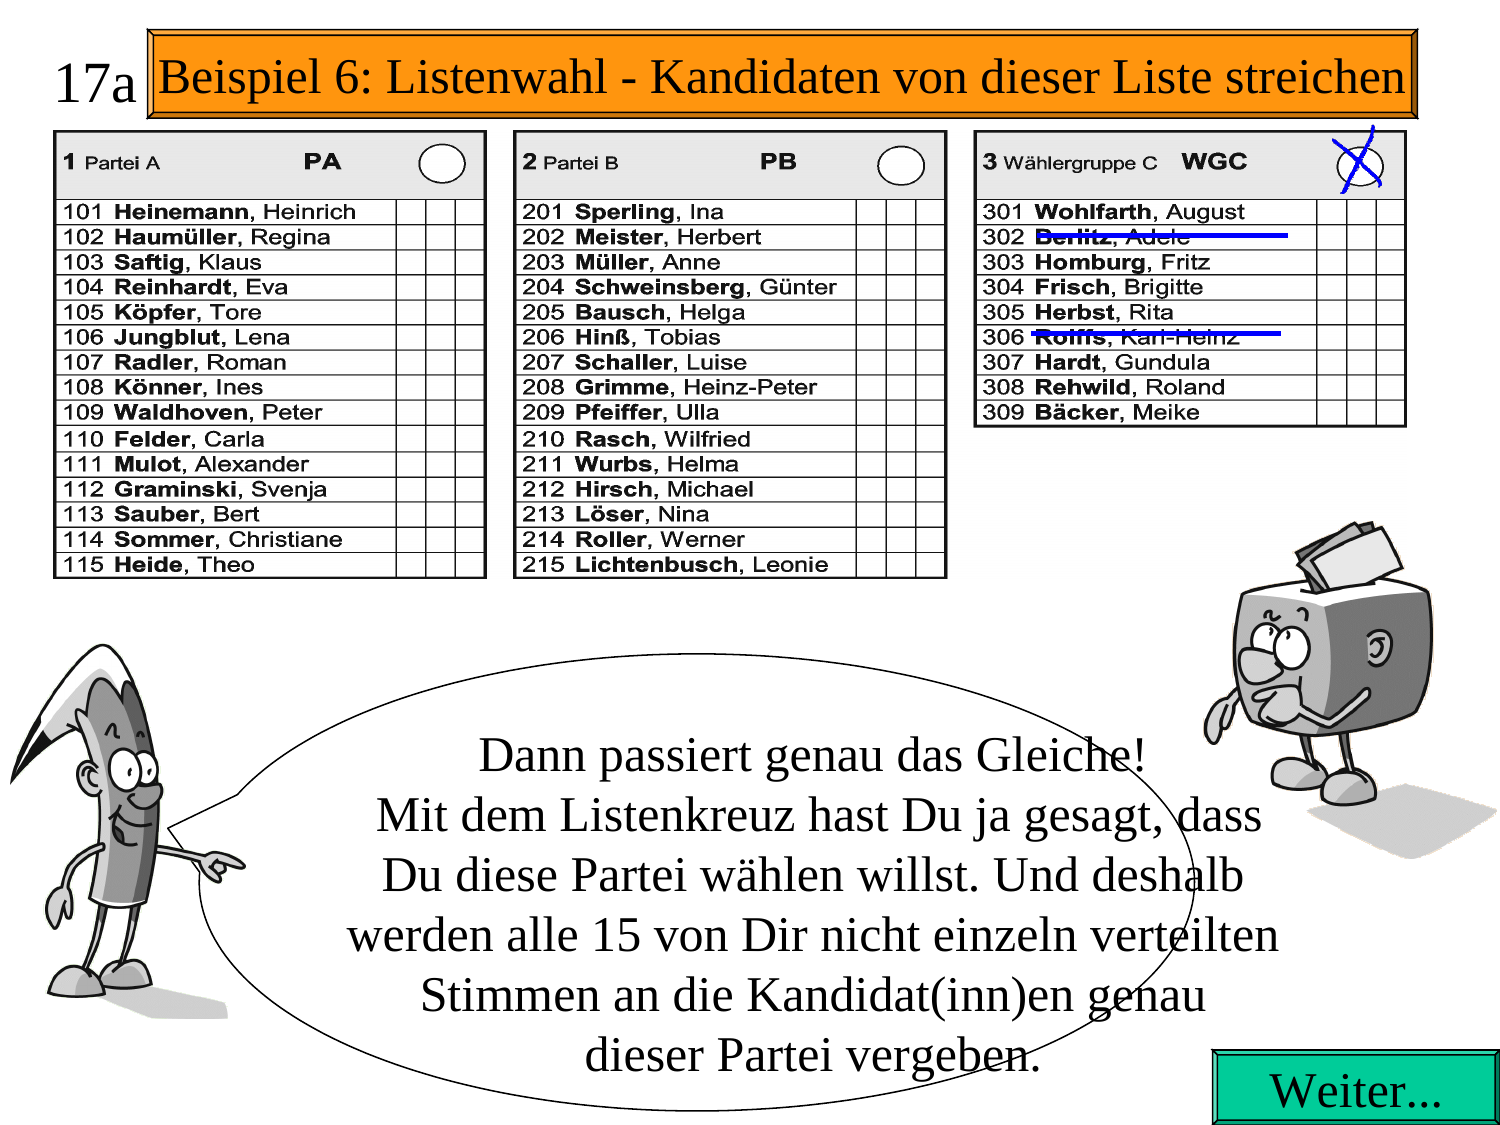

Beispiel 6: Listenwahl - Kandidaten von dieser Liste streichen
17a
Dann passiert genau das Gleiche!
 Mit dem Listenkreuz hast Du ja gesagt, dass
Du diese Partei wählen willst. Und deshalb
werden alle 15 von Dir nicht einzeln verteilten
Stimmen an die Kandidat(inn)en genau
dieser Partei vergeben.
Weiter...